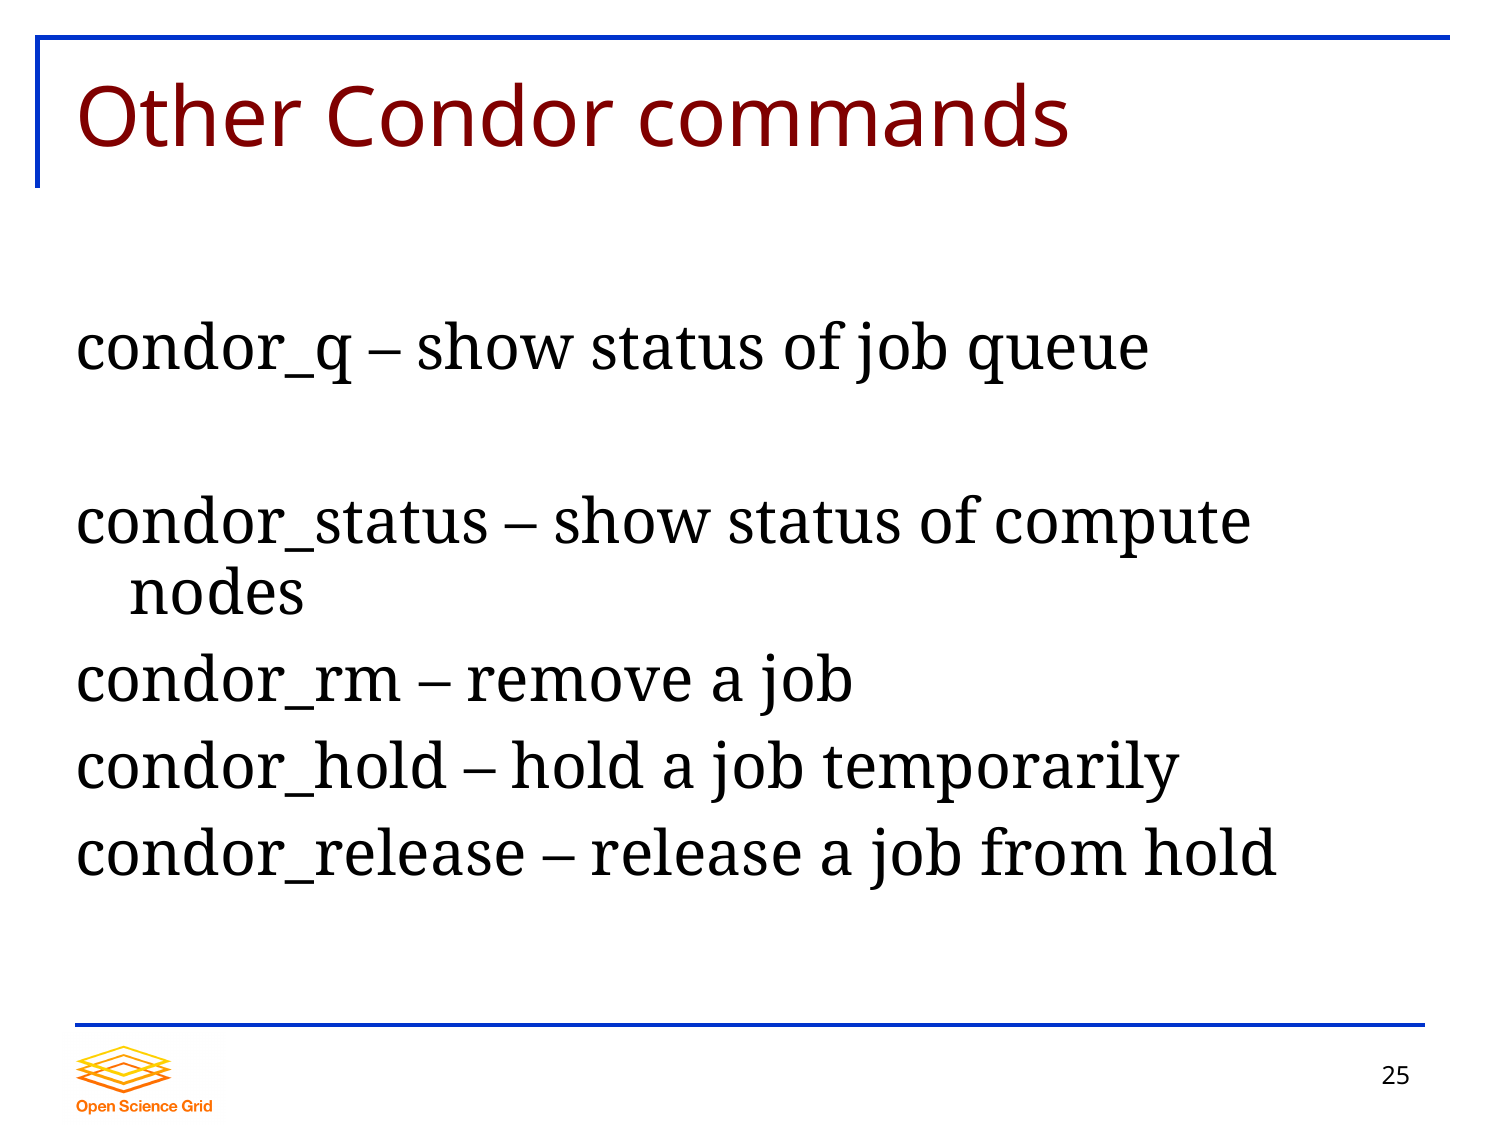

# Other Condor commands
condor_q – show status of job queue
condor_status – show status of compute nodes
condor_rm – remove a job
condor_hold – hold a job temporarily
condor_release – release a job from hold
25